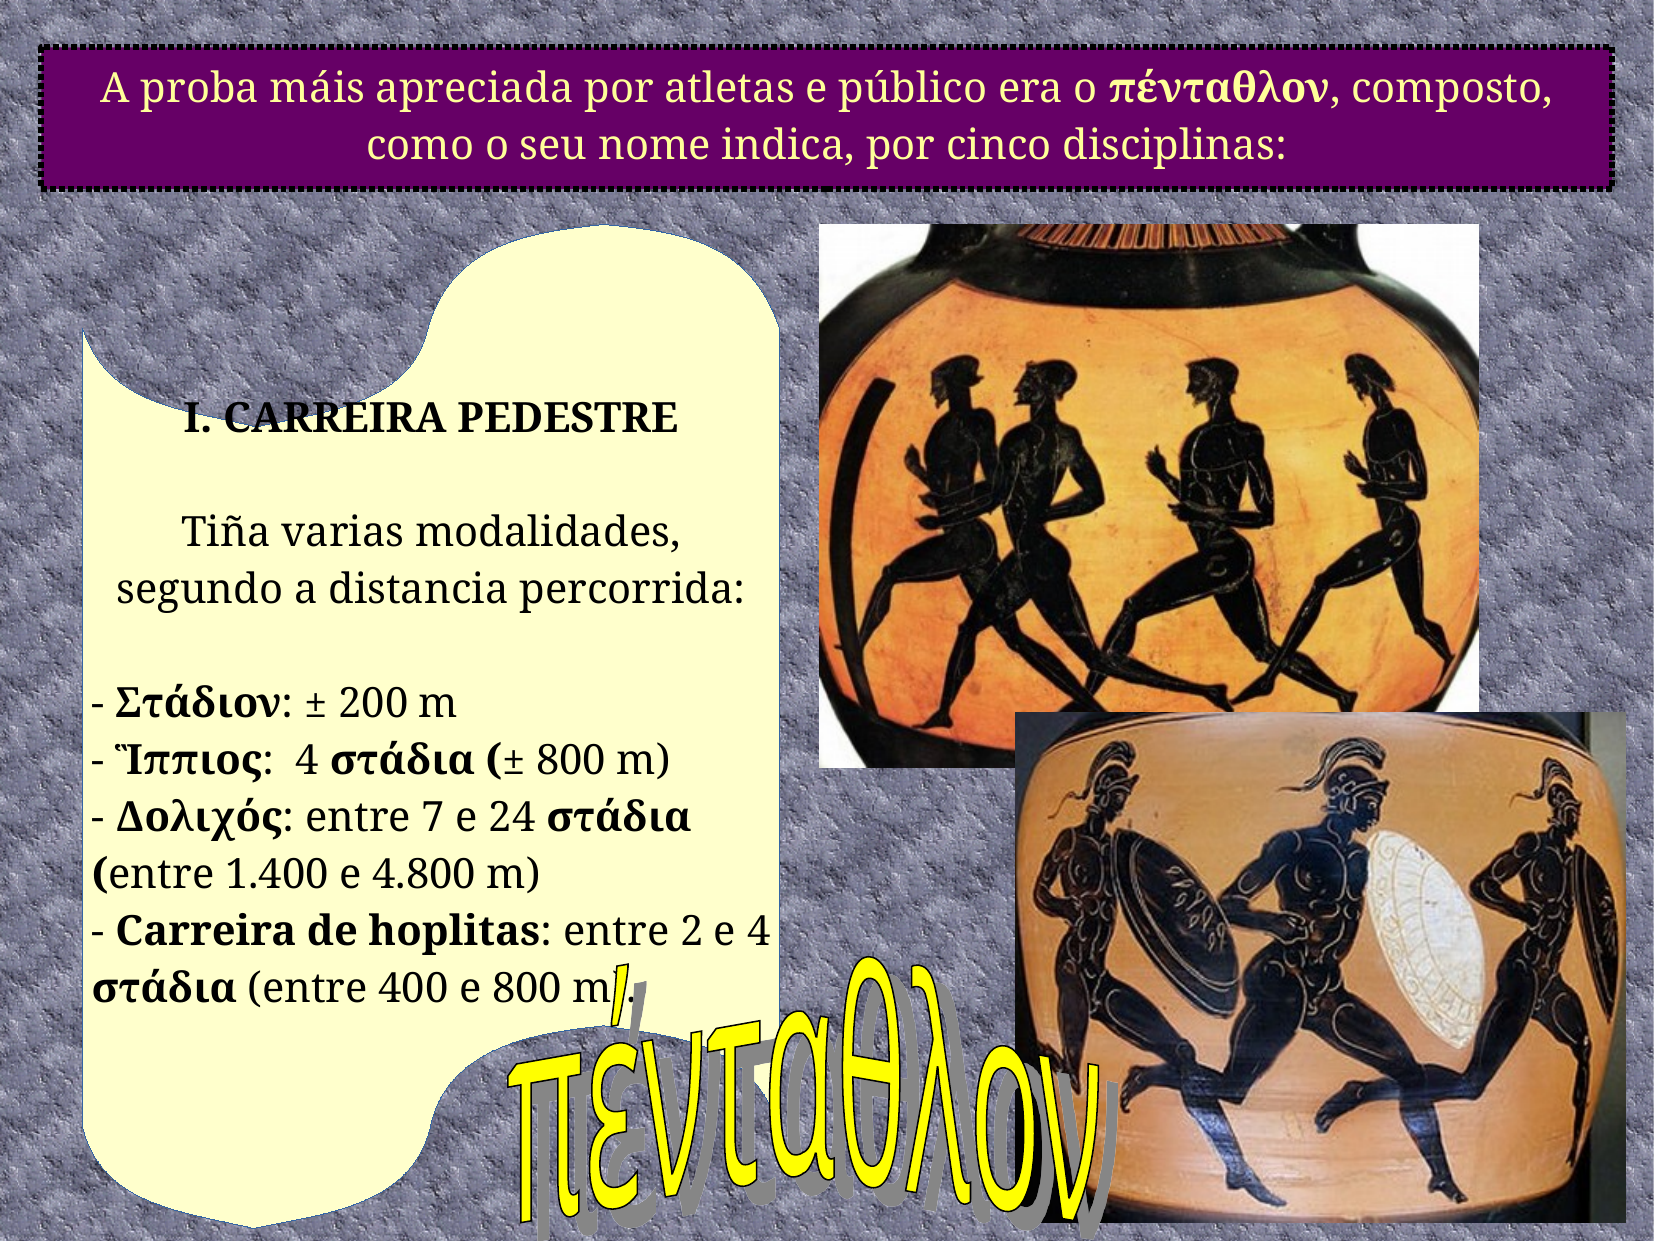

A proba máis apreciada por atletas e público era o πένταθλον, composto, como o seu nome indica, por cinco disciplinas:
I. CARREIRA PEDESTRE
Tiña varias modalidades,
segundo a distancia percorrida:
- Στάδιον: ± 200 m
- Ἳππιος: 4 στάδια (± 800 m)
- Δολιχός: entre 7 e 24 στάδια
(entre 1.400 e 4.800 m)
- Carreira de hoplitas: entre 2 e 4
στάδια (entre 400 e 800 m).
πένταθλον